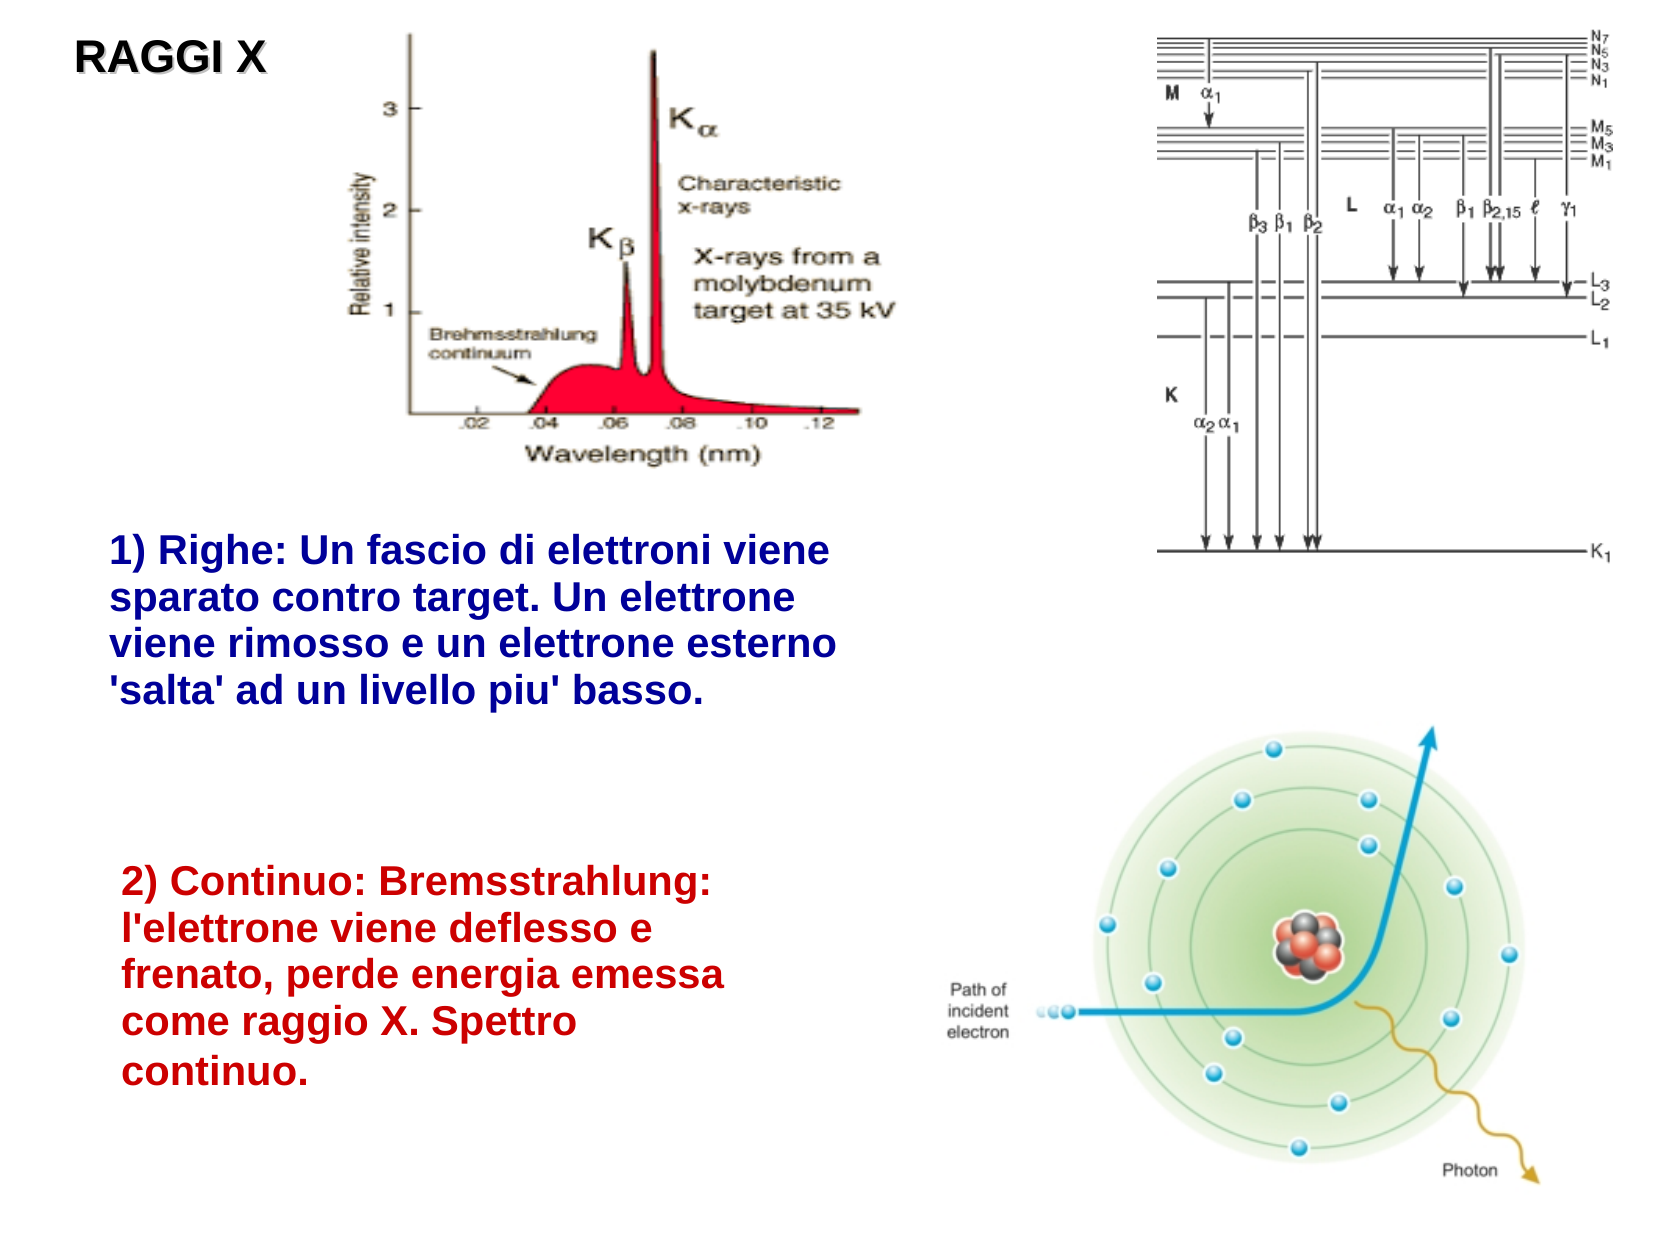

RAGGI X
1) Righe: Un fascio di elettroni viene sparato contro target. Un elettrone viene rimosso e un elettrone esterno 'salta' ad un livello piu' basso.
2) Continuo: Bremsstrahlung: l'elettrone viene deflesso e frenato, perde energia emessa come raggio X. Spettro continuo.